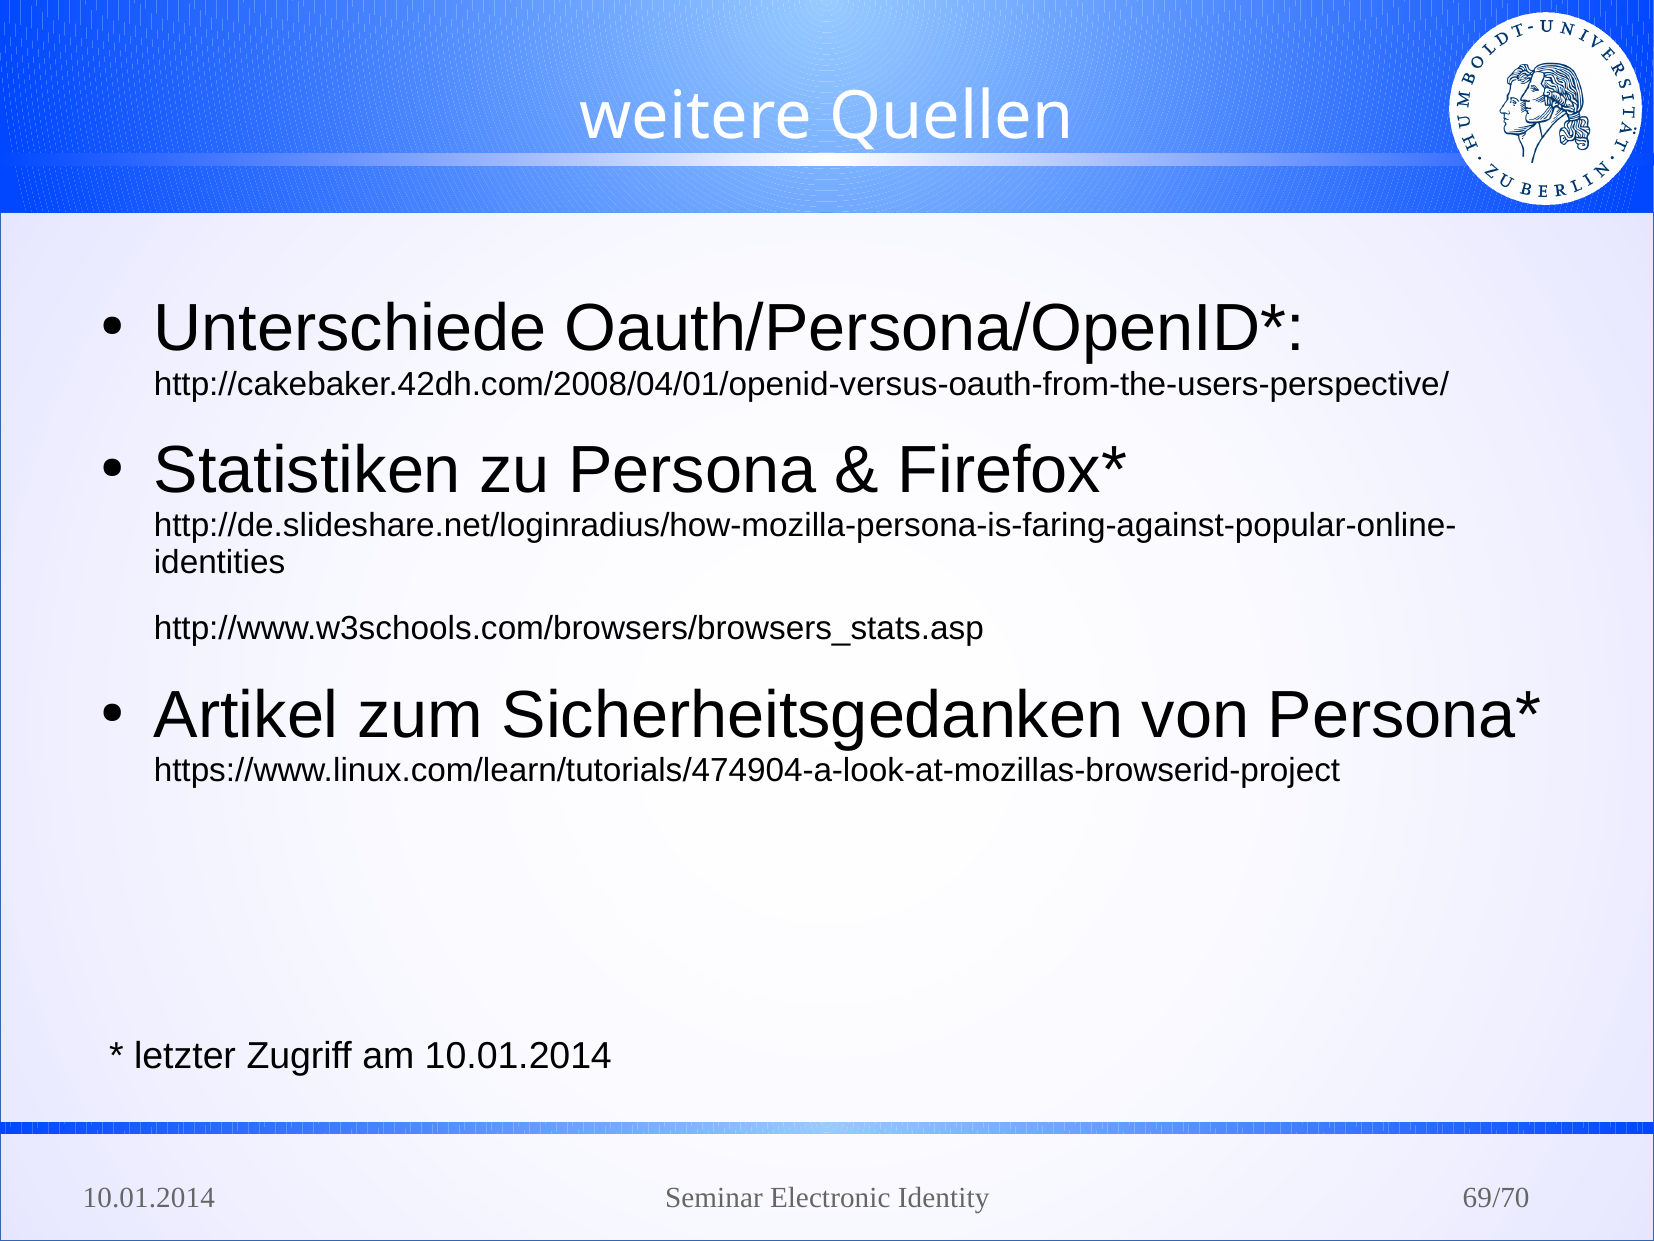

# weitere Quellen
Unterschiede Oauth/Persona/OpenID*: http://cakebaker.42dh.com/2008/04/01/openid-versus-oauth-from-the-users-perspective/
Statistiken zu Persona & Firefox* http://de.slideshare.net/loginradius/how-mozilla-persona-is-faring-against-popular-online-identities
http://www.w3schools.com/browsers/browsers_stats.asp
Artikel zum Sicherheitsgedanken von Persona* https://www.linux.com/learn/tutorials/474904-a-look-at-mozillas-browserid-project
* letzter Zugriff am 10.01.2014
10.01.2014
Seminar Electronic Identity